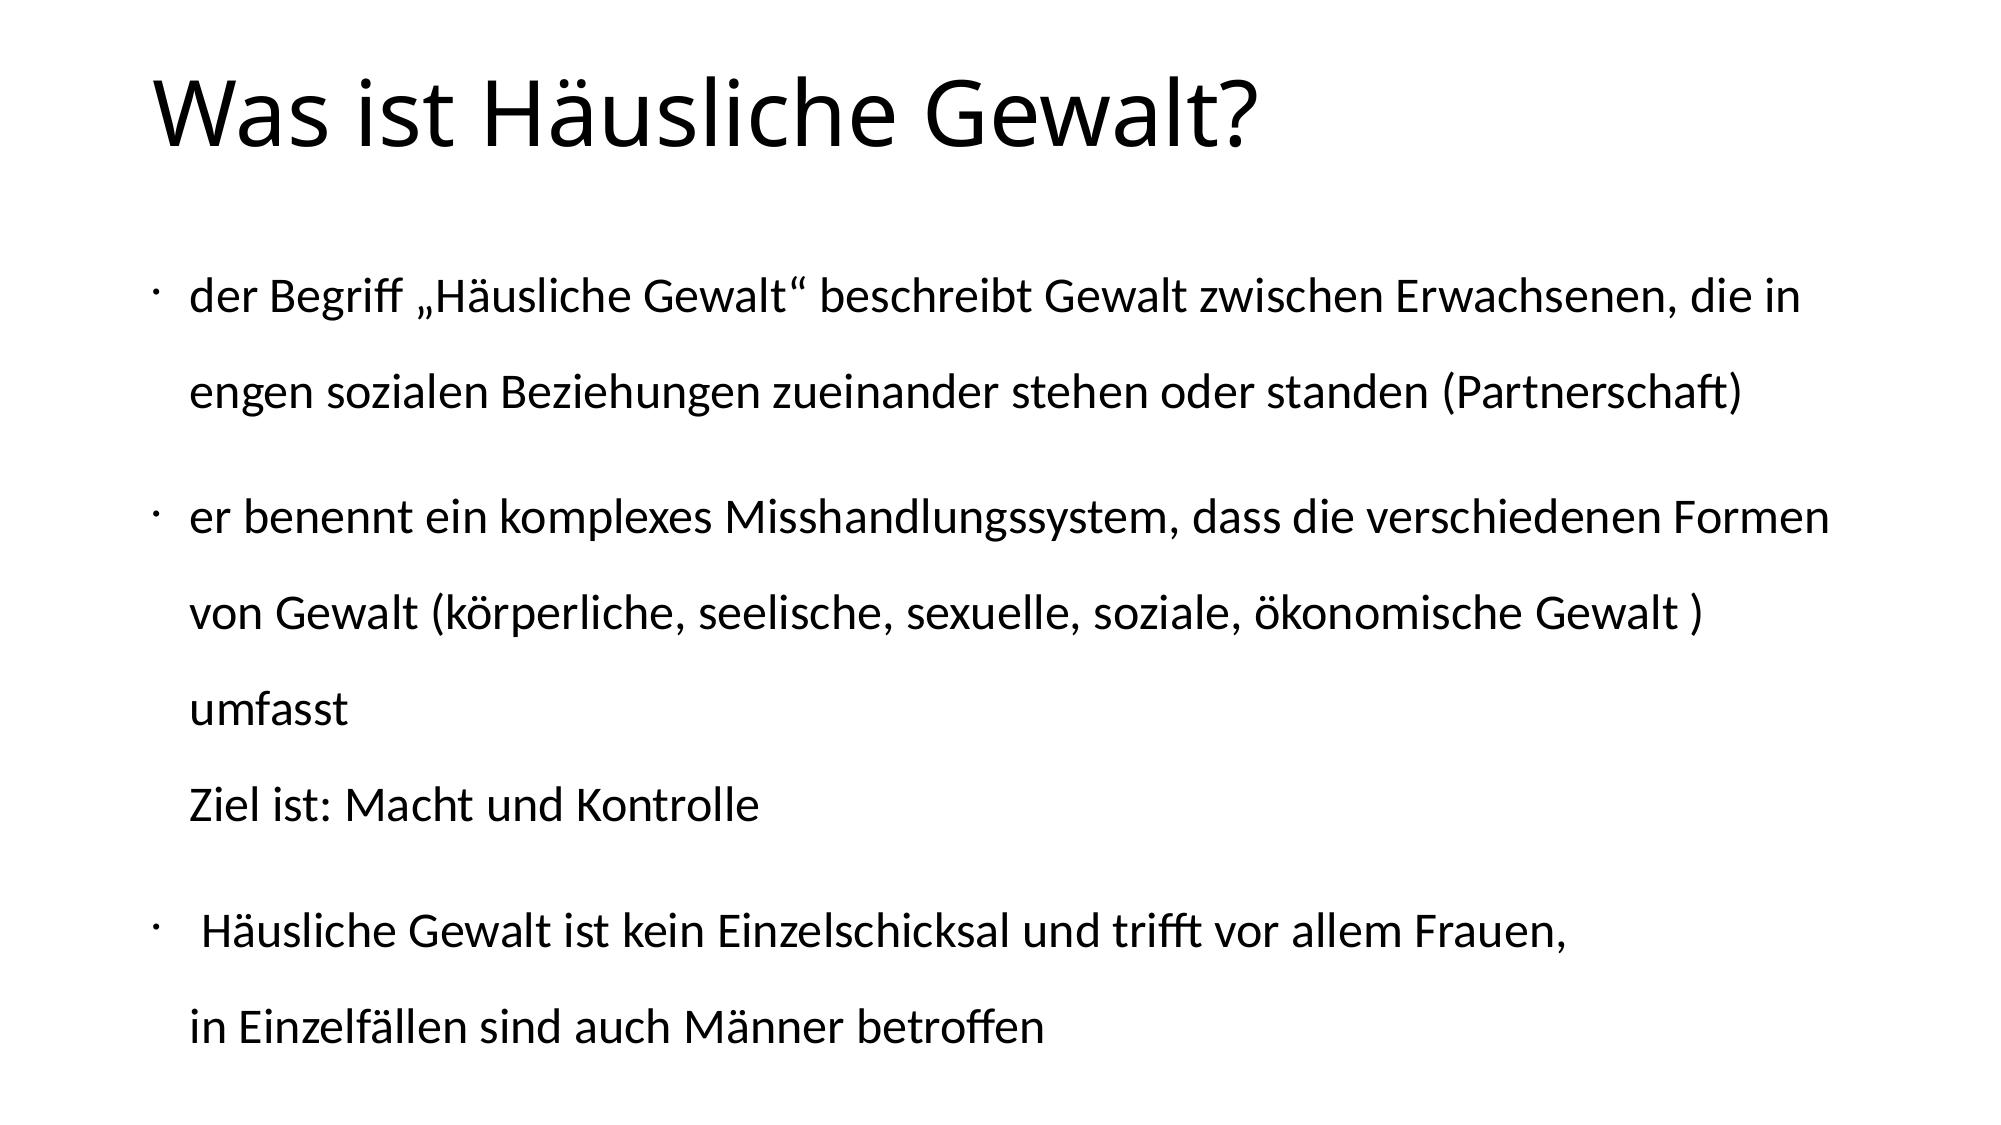

# Was ist Häusliche Gewalt?
der Begriff „Häusliche Gewalt“ beschreibt Gewalt zwischen Erwachsenen, die in engen sozialen Beziehungen zueinander stehen oder standen (Partnerschaft)
er benennt ein komplexes Misshandlungssystem, dass die verschiedenen Formen von Gewalt (körperliche, seelische, sexuelle, soziale, ökonomische Gewalt ) umfasst
Ziel ist: Macht und Kontrolle
 Häusliche Gewalt ist kein Einzelschicksal und trifft vor allem Frauen,
in Einzelfällen sind auch Männer betroffen